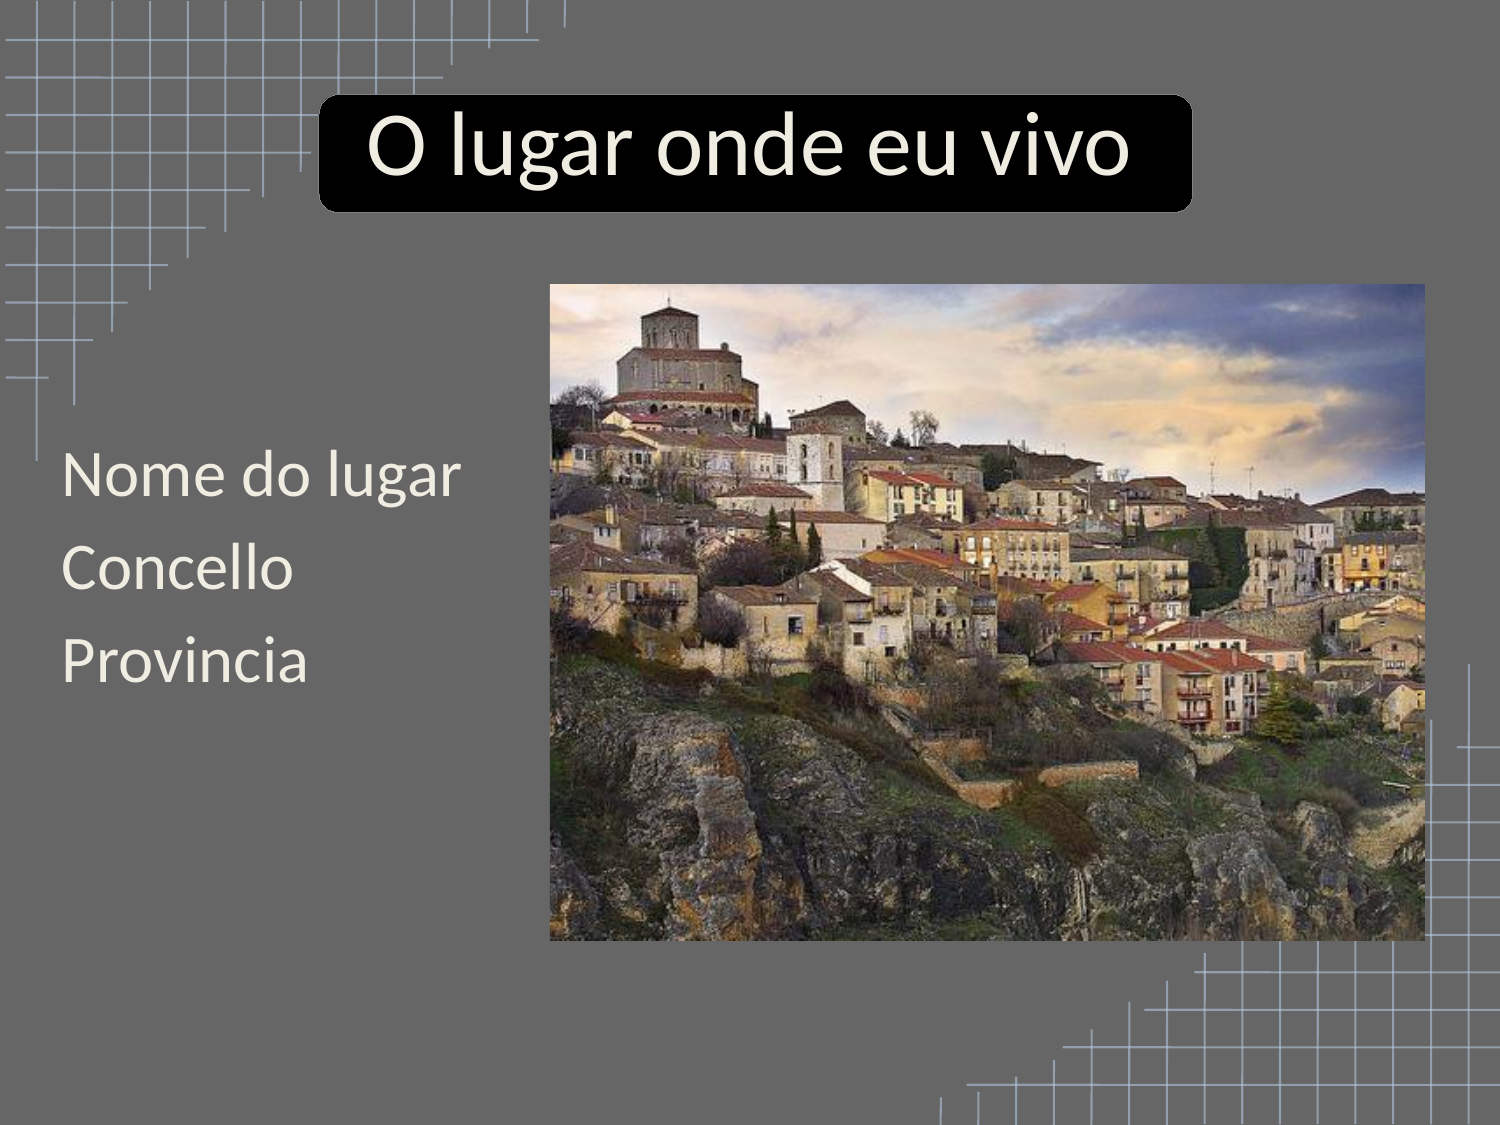

# O lugar onde eu vivo
Nome do lugar
Concello
Provincia